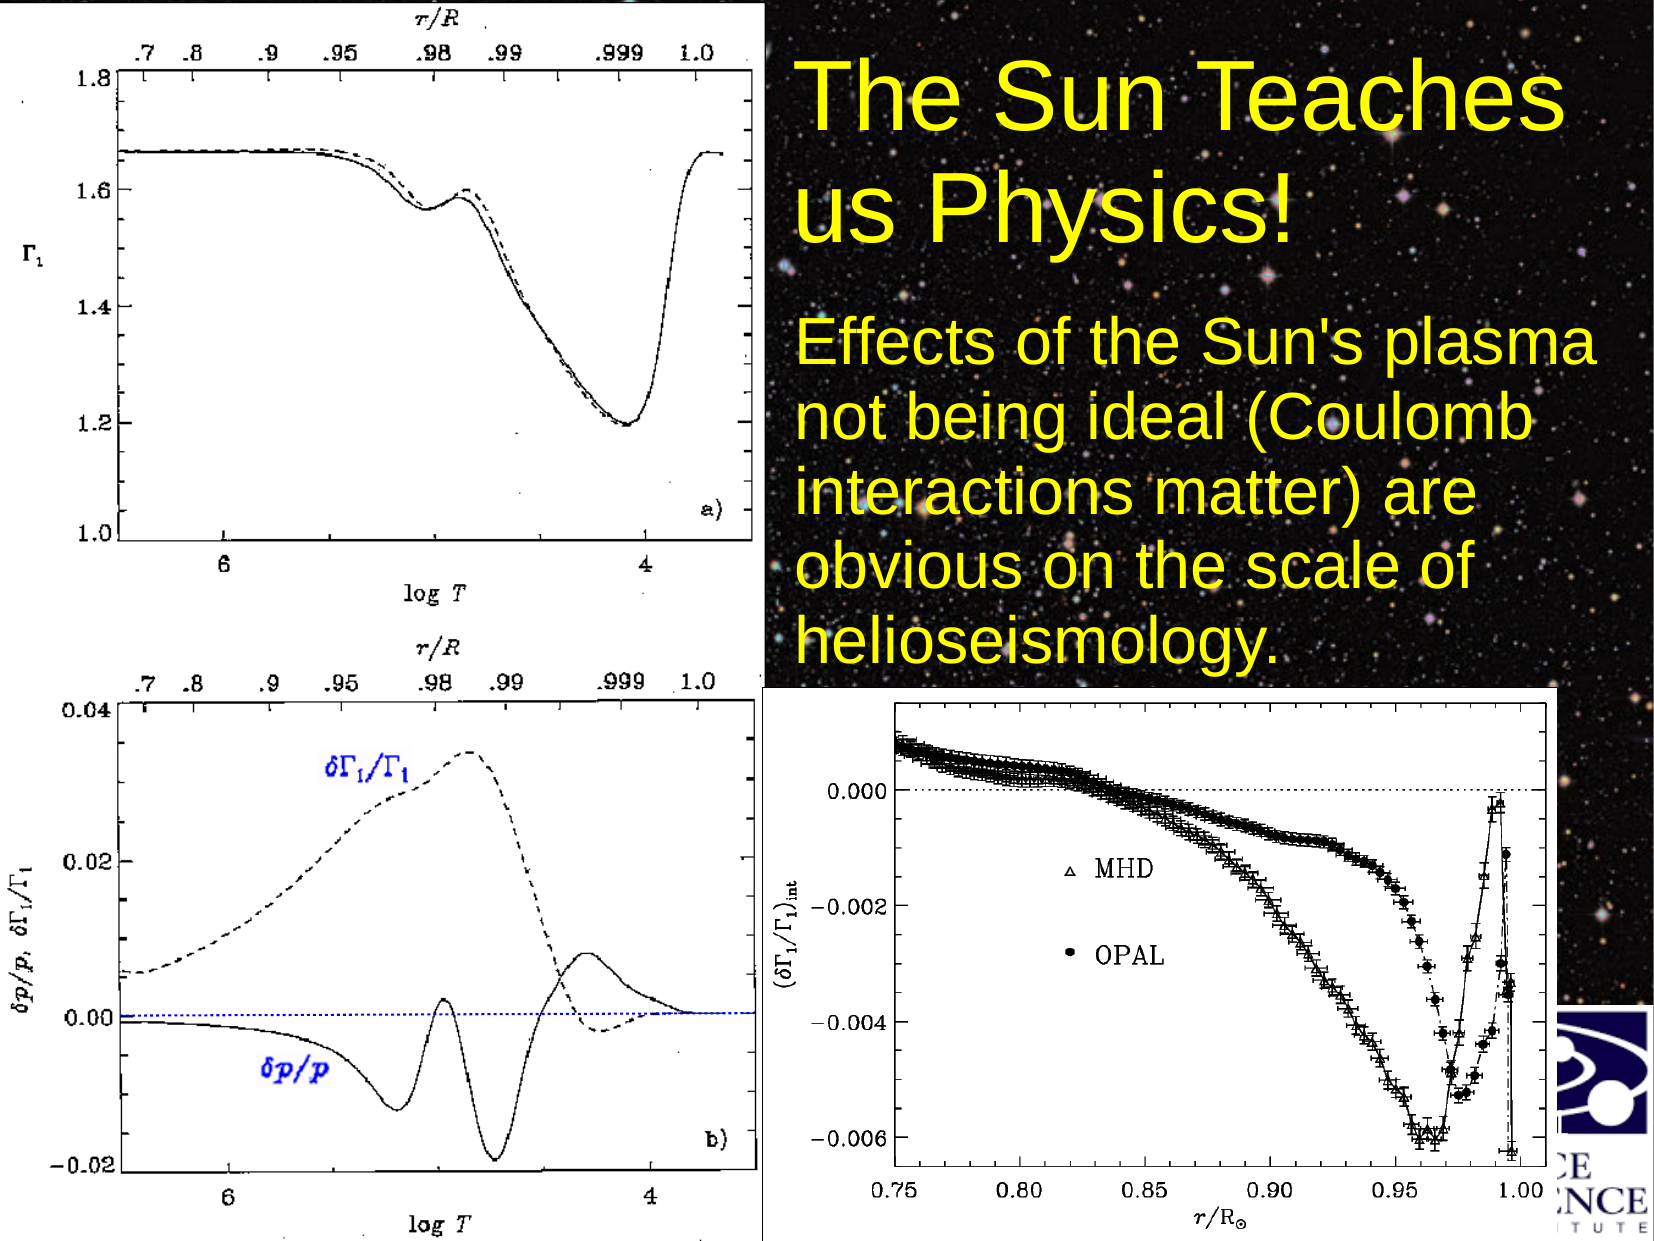

# The Sun Teaches us Physics!
Effects of the Sun's plasma not being ideal (Coulomb interactions matter) are obvious on the scale of helioseismology.